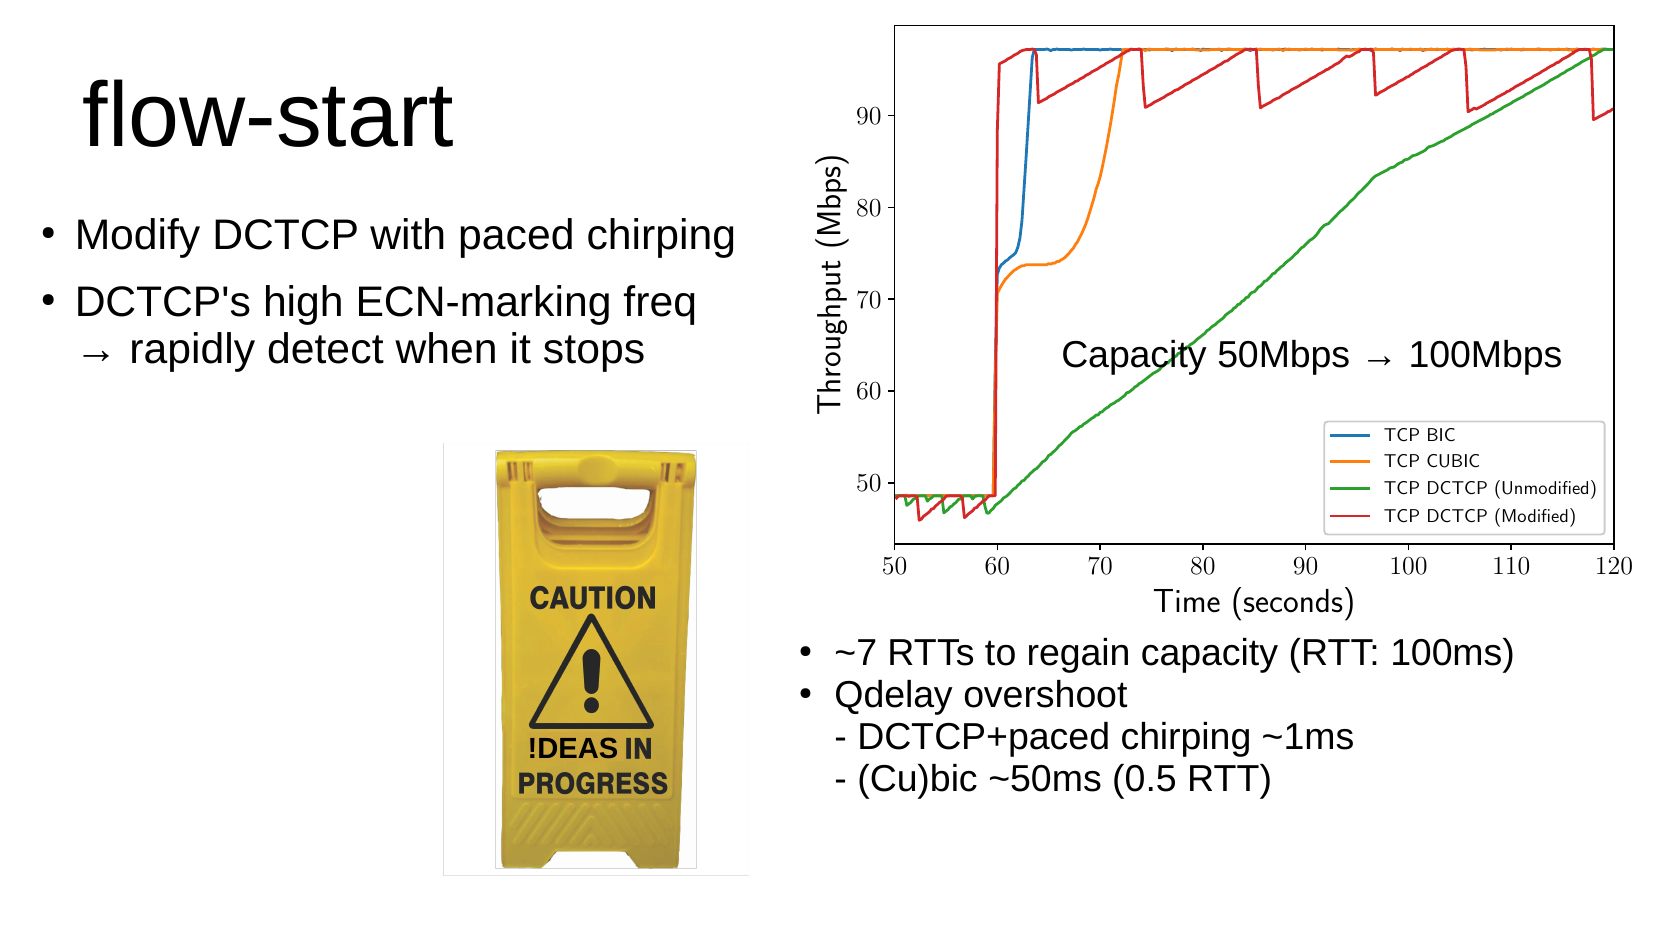

# flow-start
Modify DCTCP with paced chirping
DCTCP's high ECN-marking freq
→ rapidly detect when it stops
Capacity 50Mbps → 100Mbps
!DEAS
~7 RTTs to regain capacity (RTT: 100ms)
Qdelay overshoot
- DCTCP+paced chirping ~1ms
- (Cu)bic ~50ms (0.5 RTT)